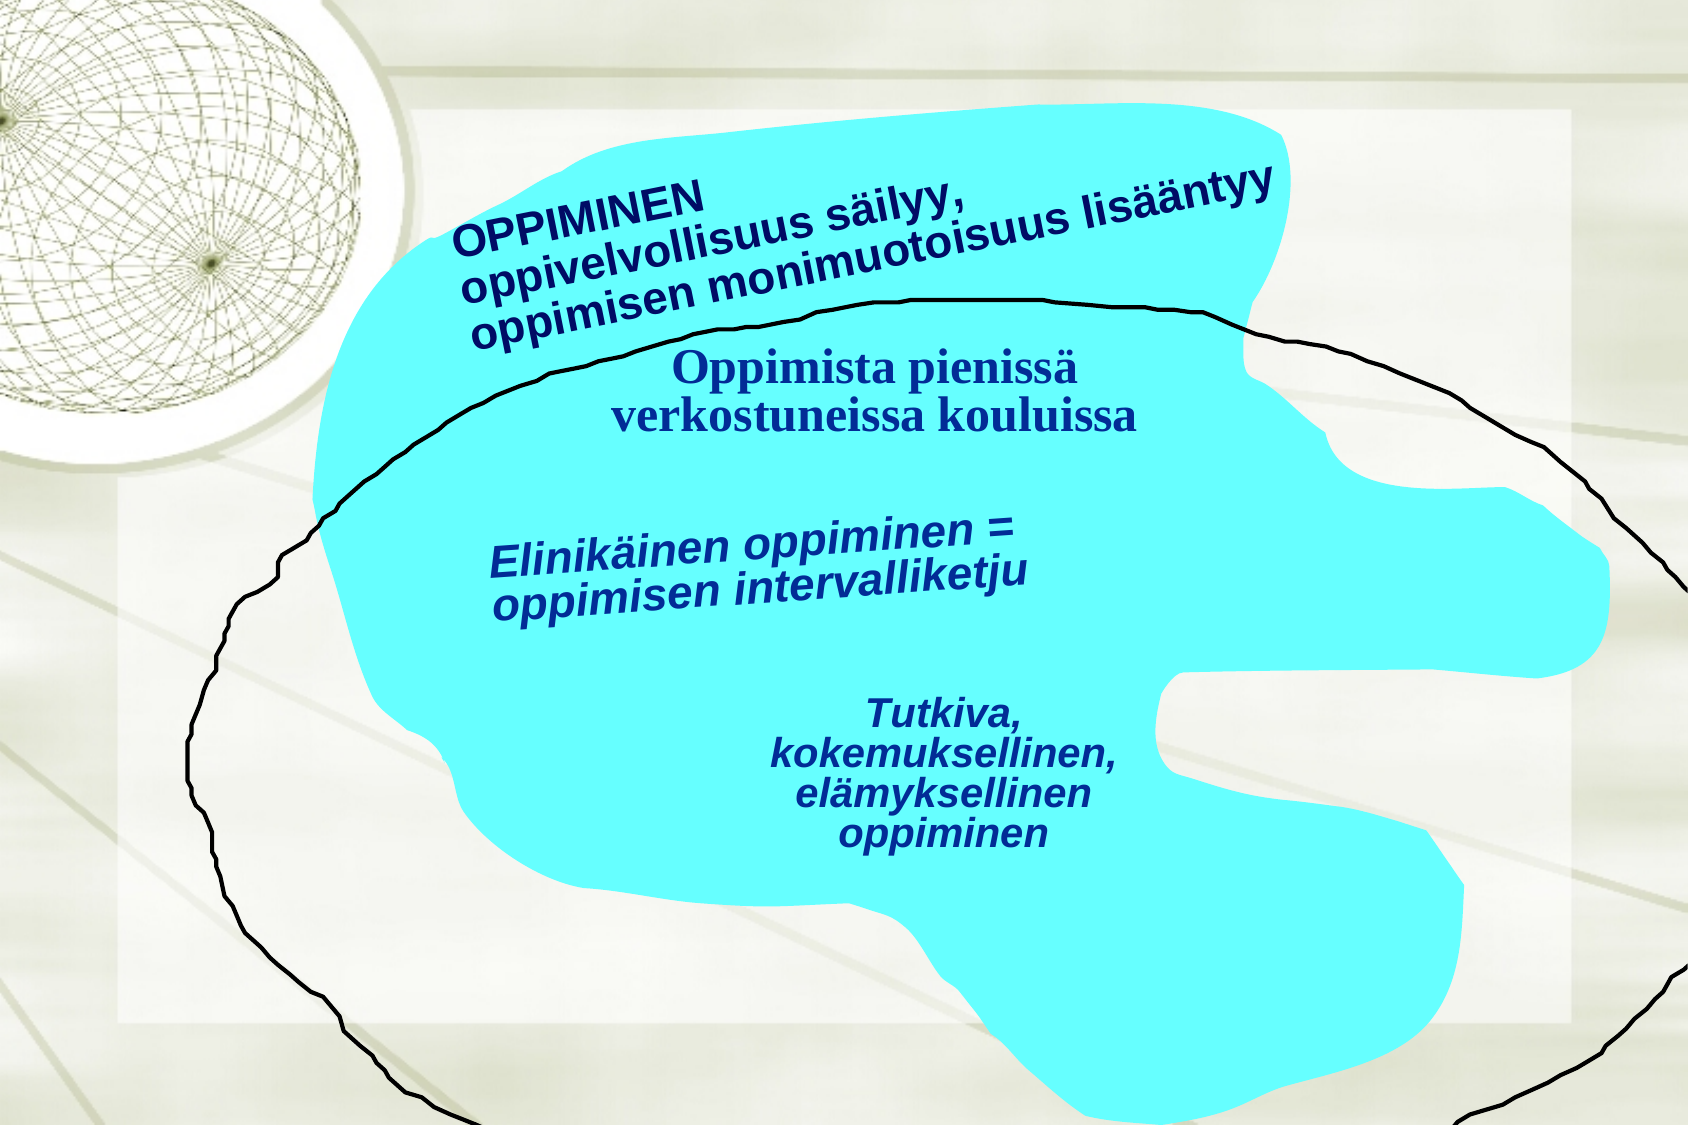

OPPIMINEN
oppivelvollisuus säilyy,
oppimisen monimuotoisuus lisääntyy
Oppimista pienissä verkostuneissa kouluissa
Elinikäinen oppiminen =
oppimisen intervalliketju
Tutkiva, kokemuksellinen, elämyksellinen oppiminen